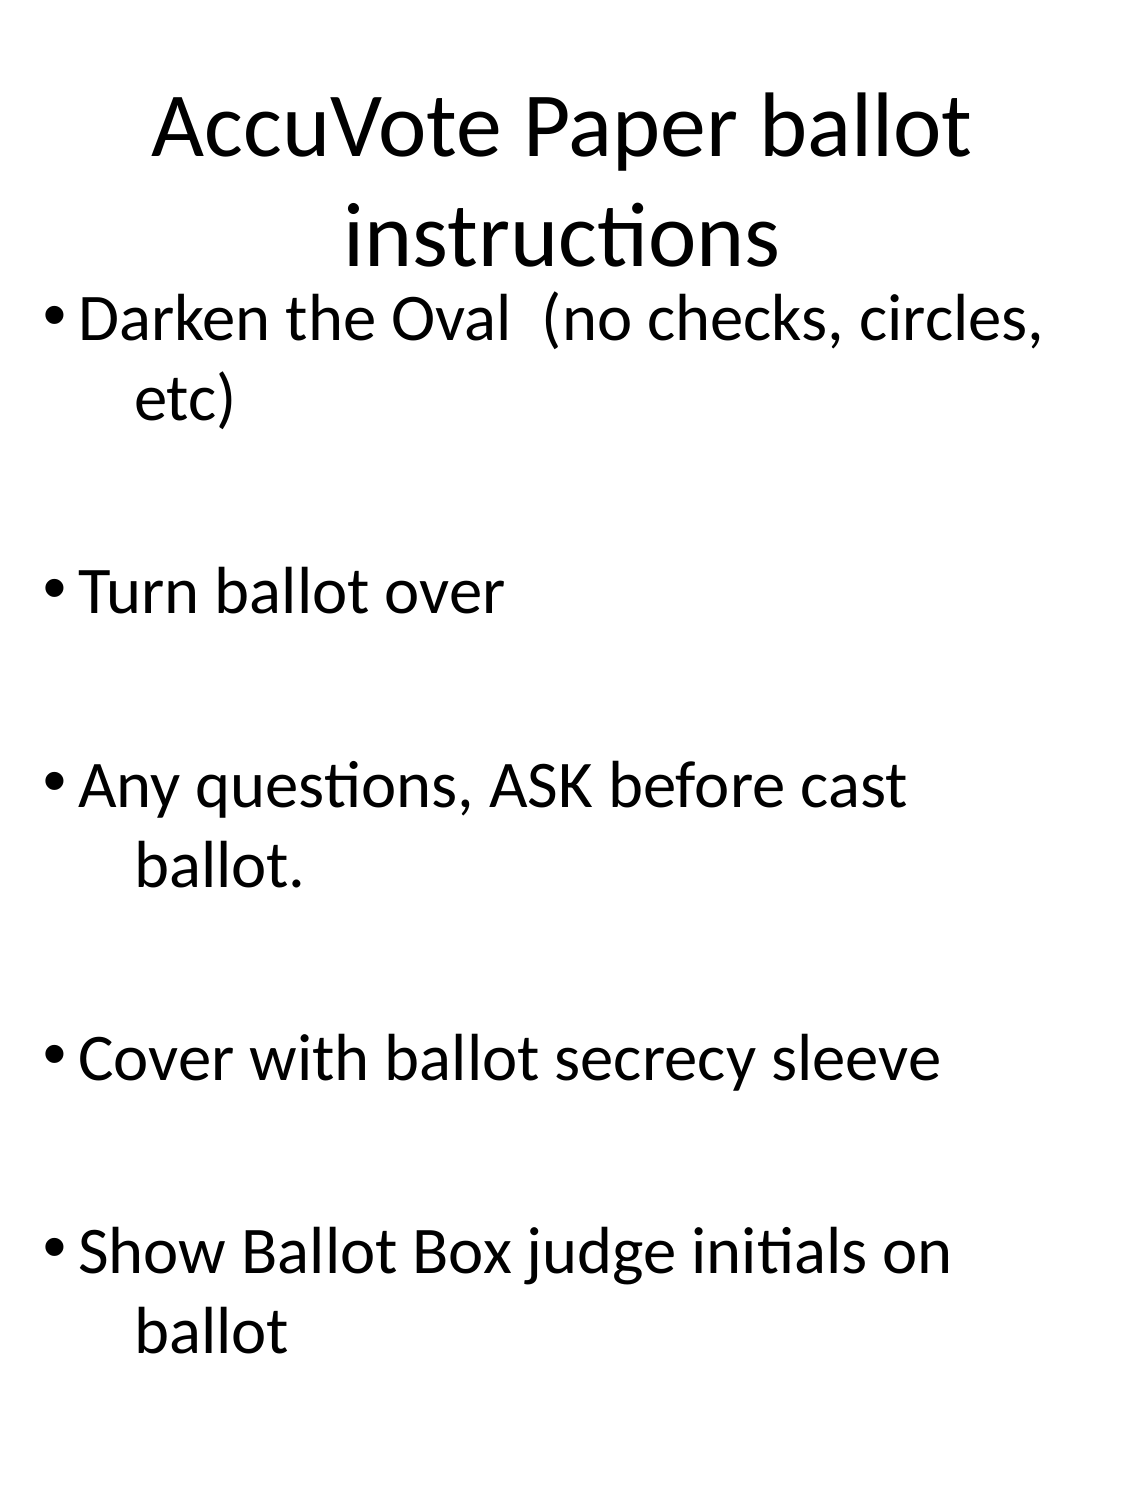

AccuVote Paper ballot instructions
Darken the Oval (no checks, circles, etc)
Turn ballot over
Any questions, ASK before cast ballot.
Cover with ballot secrecy sleeve
Show Ballot Box judge initials on ballot